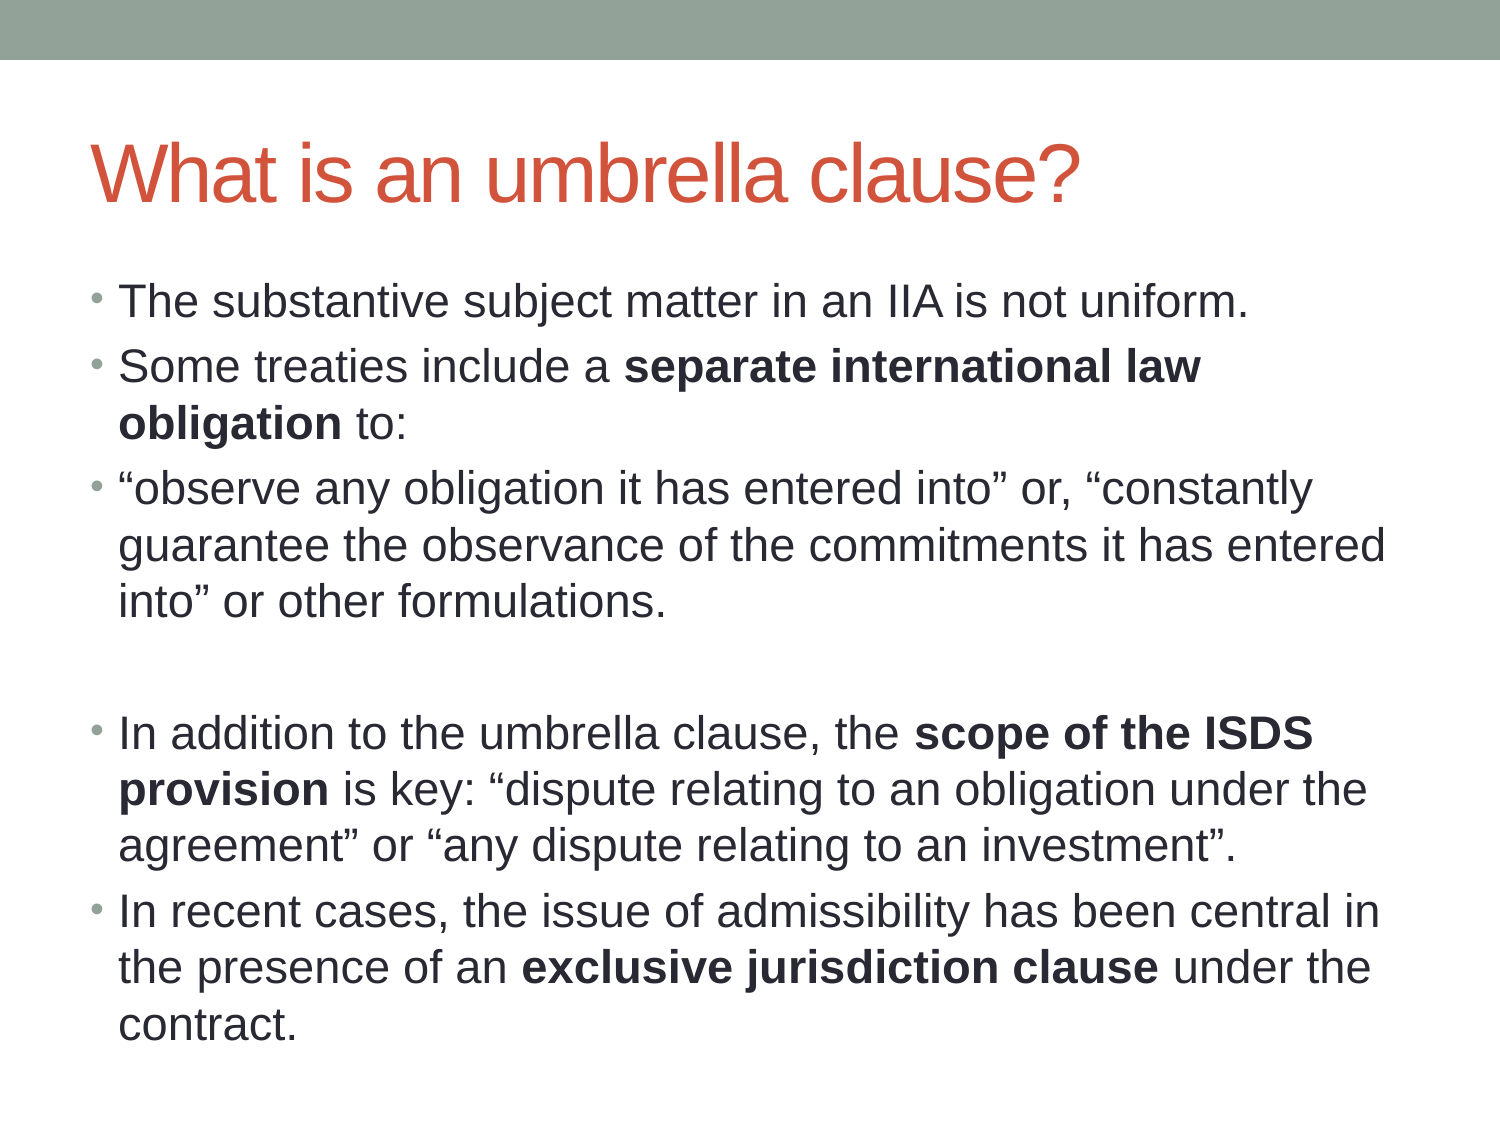

# What is an umbrella clause?
The substantive subject matter in an IIA is not uniform.
Some treaties include a separate international law obligation to:
“observe any obligation it has entered into” or, “constantly guarantee the observance of the commitments it has entered into” or other formulations.
In addition to the umbrella clause, the scope of the ISDS provision is key: “dispute relating to an obligation under the agreement” or “any dispute relating to an investment”.
In recent cases, the issue of admissibility has been central in the presence of an exclusive jurisdiction clause under the contract.